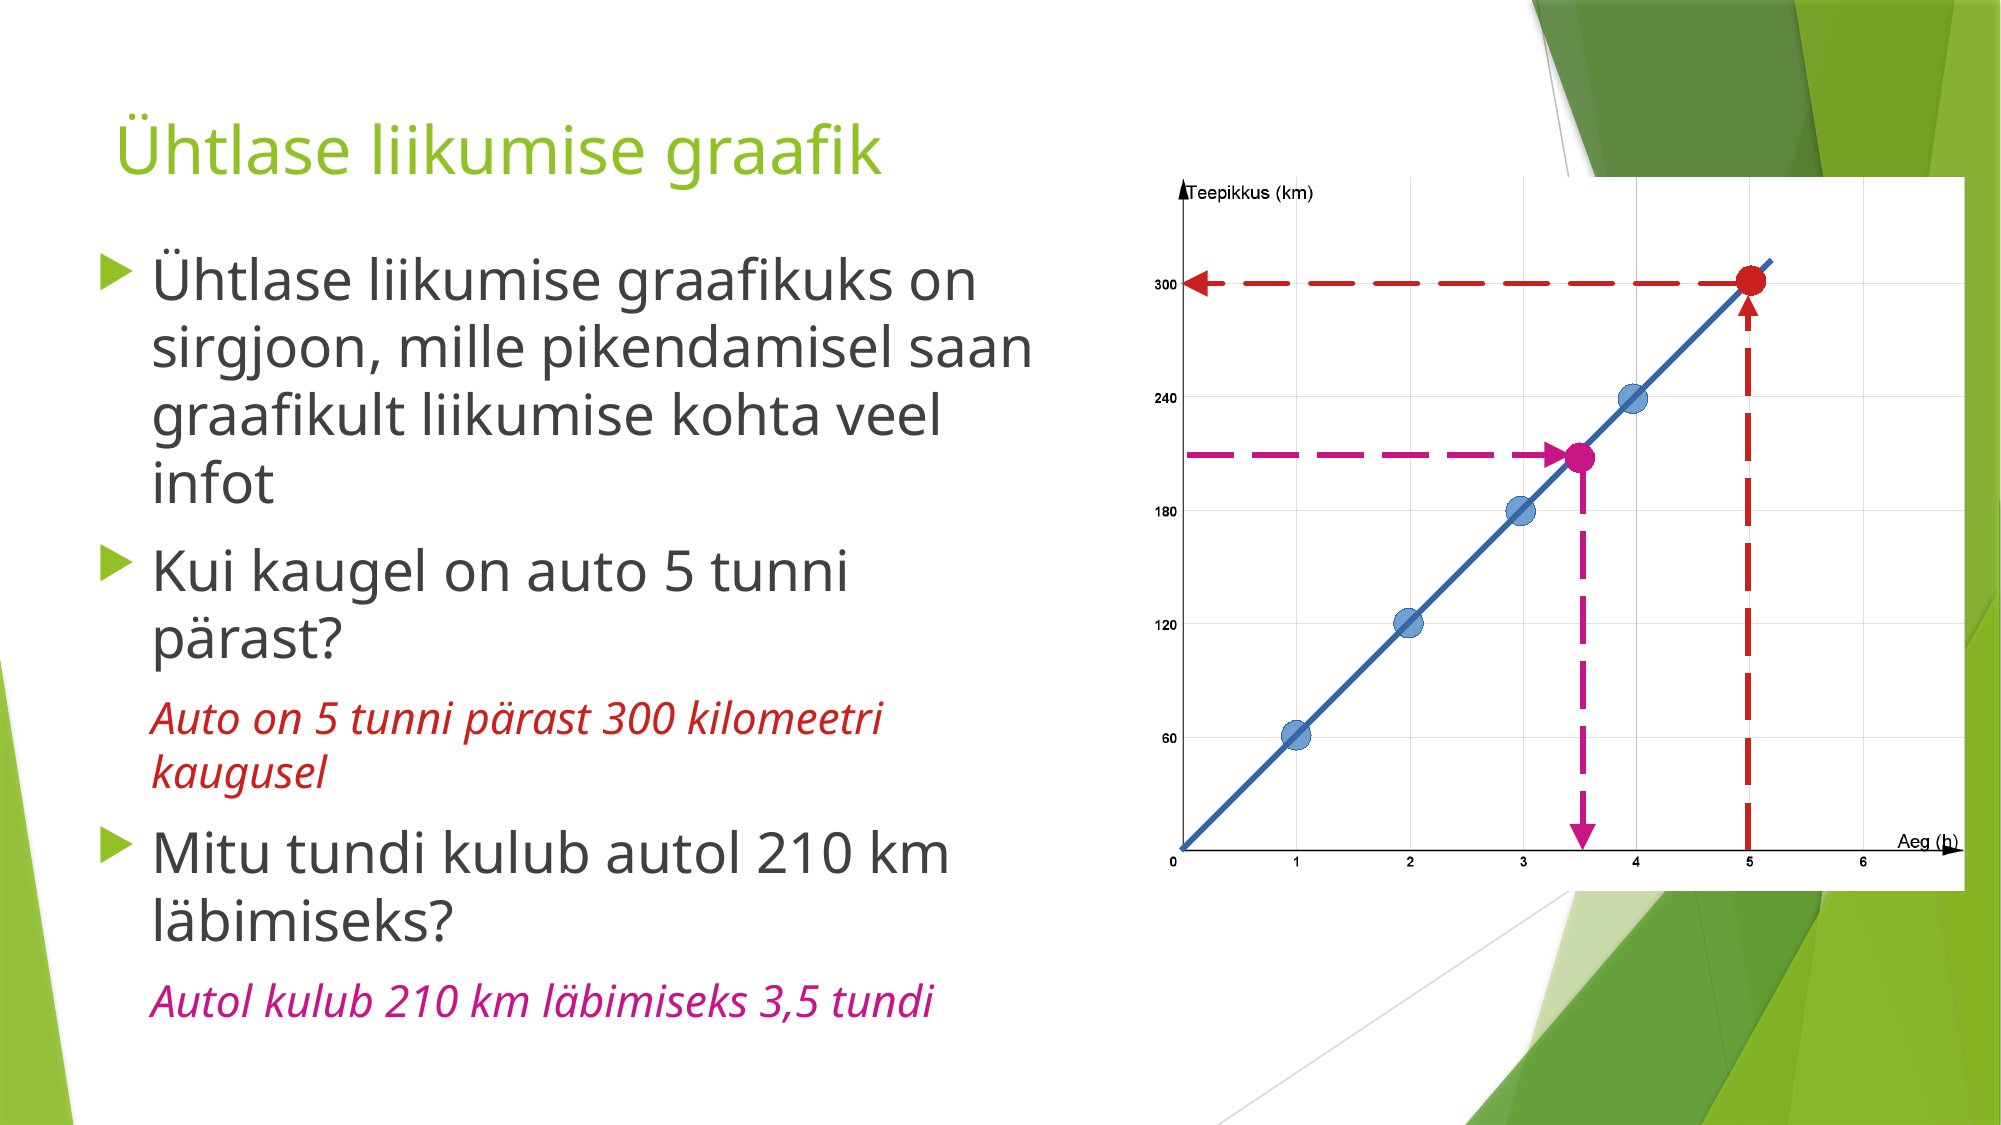

# Ühtlase liikumise graafik
Ühtlase liikumise graafikuks on sirgjoon, mille pikendamisel saan graafikult liikumise kohta veel infot
Kui kaugel on auto 5 tunni pärast?
Auto on 5 tunni pärast 300 kilomeetri kaugusel
Mitu tundi kulub autol 210 km läbimiseks?
Autol kulub 210 km läbimiseks 3,5 tundi